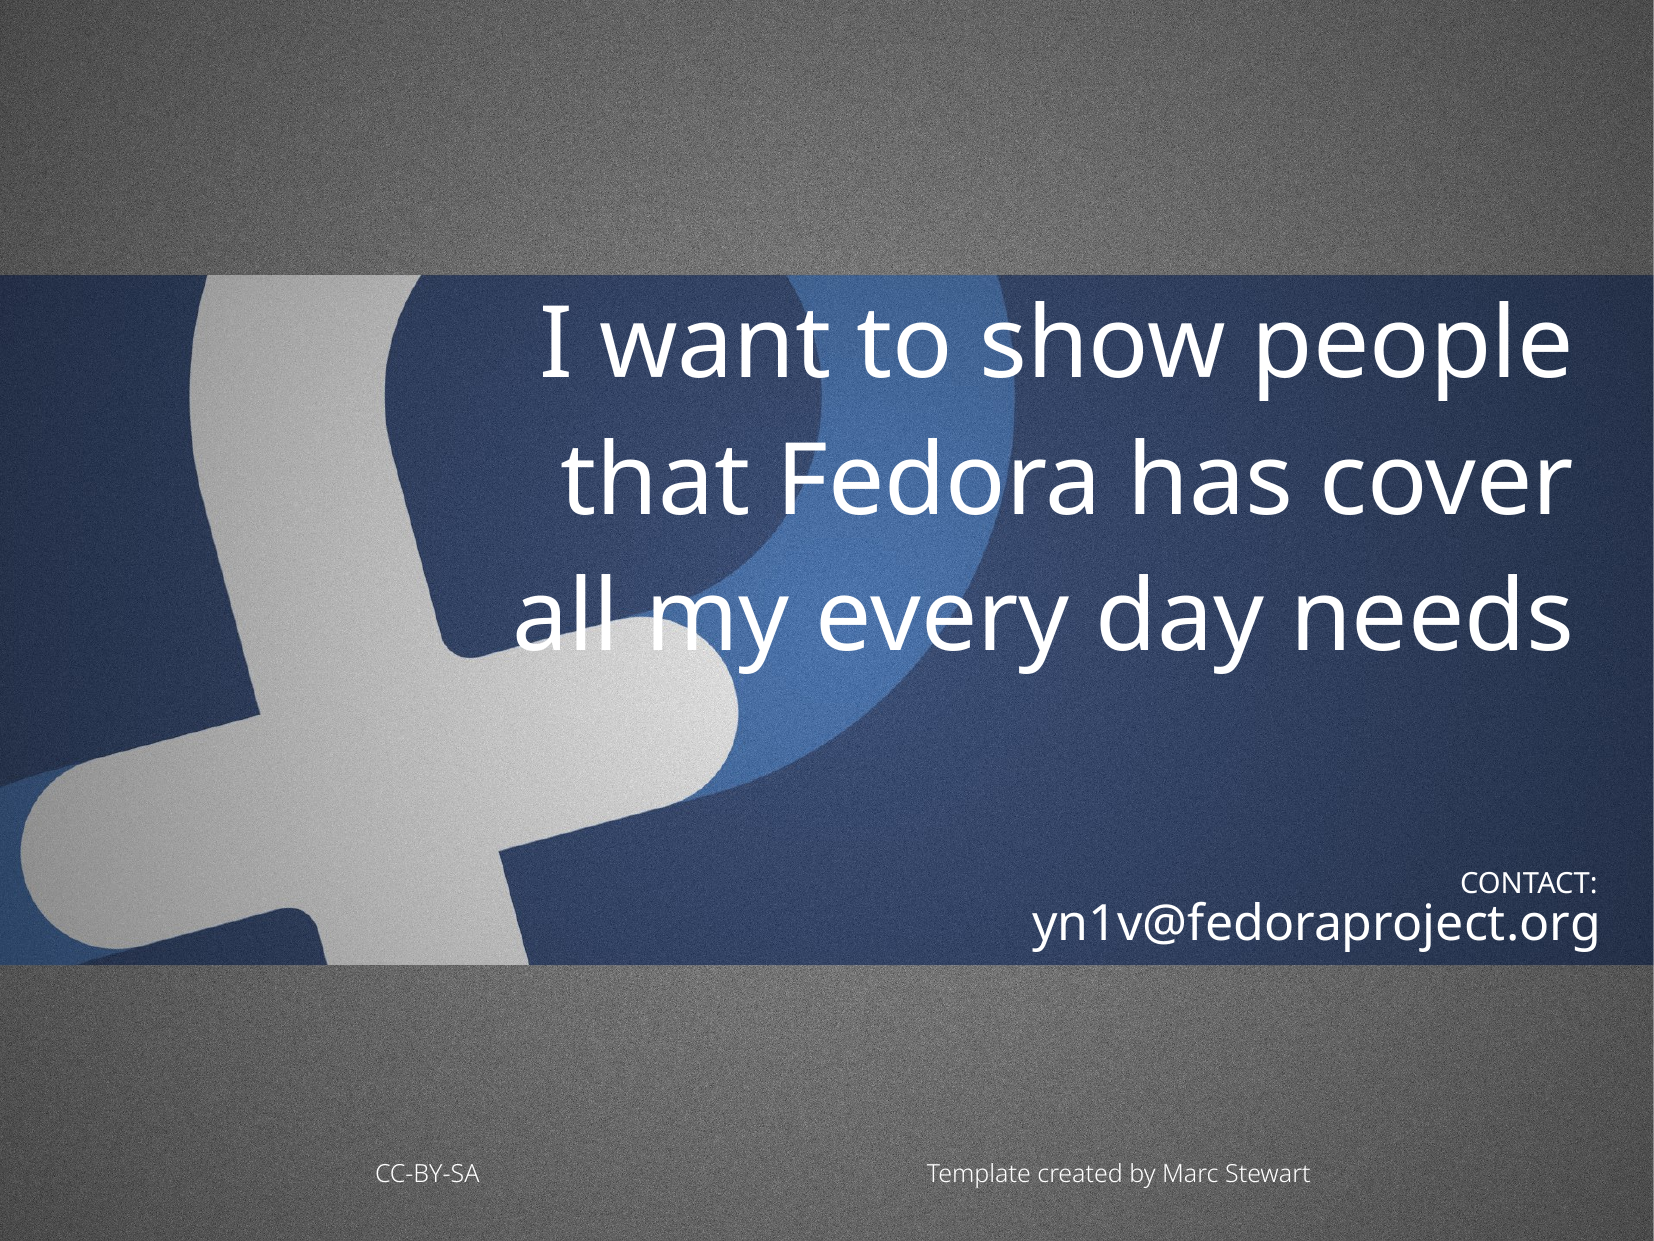

# I want to show people that Fedora has cover all my every day needs
CONTACT:
yn1v@fedoraproject.org
CC-BY-SA Template created by Marc Stewart